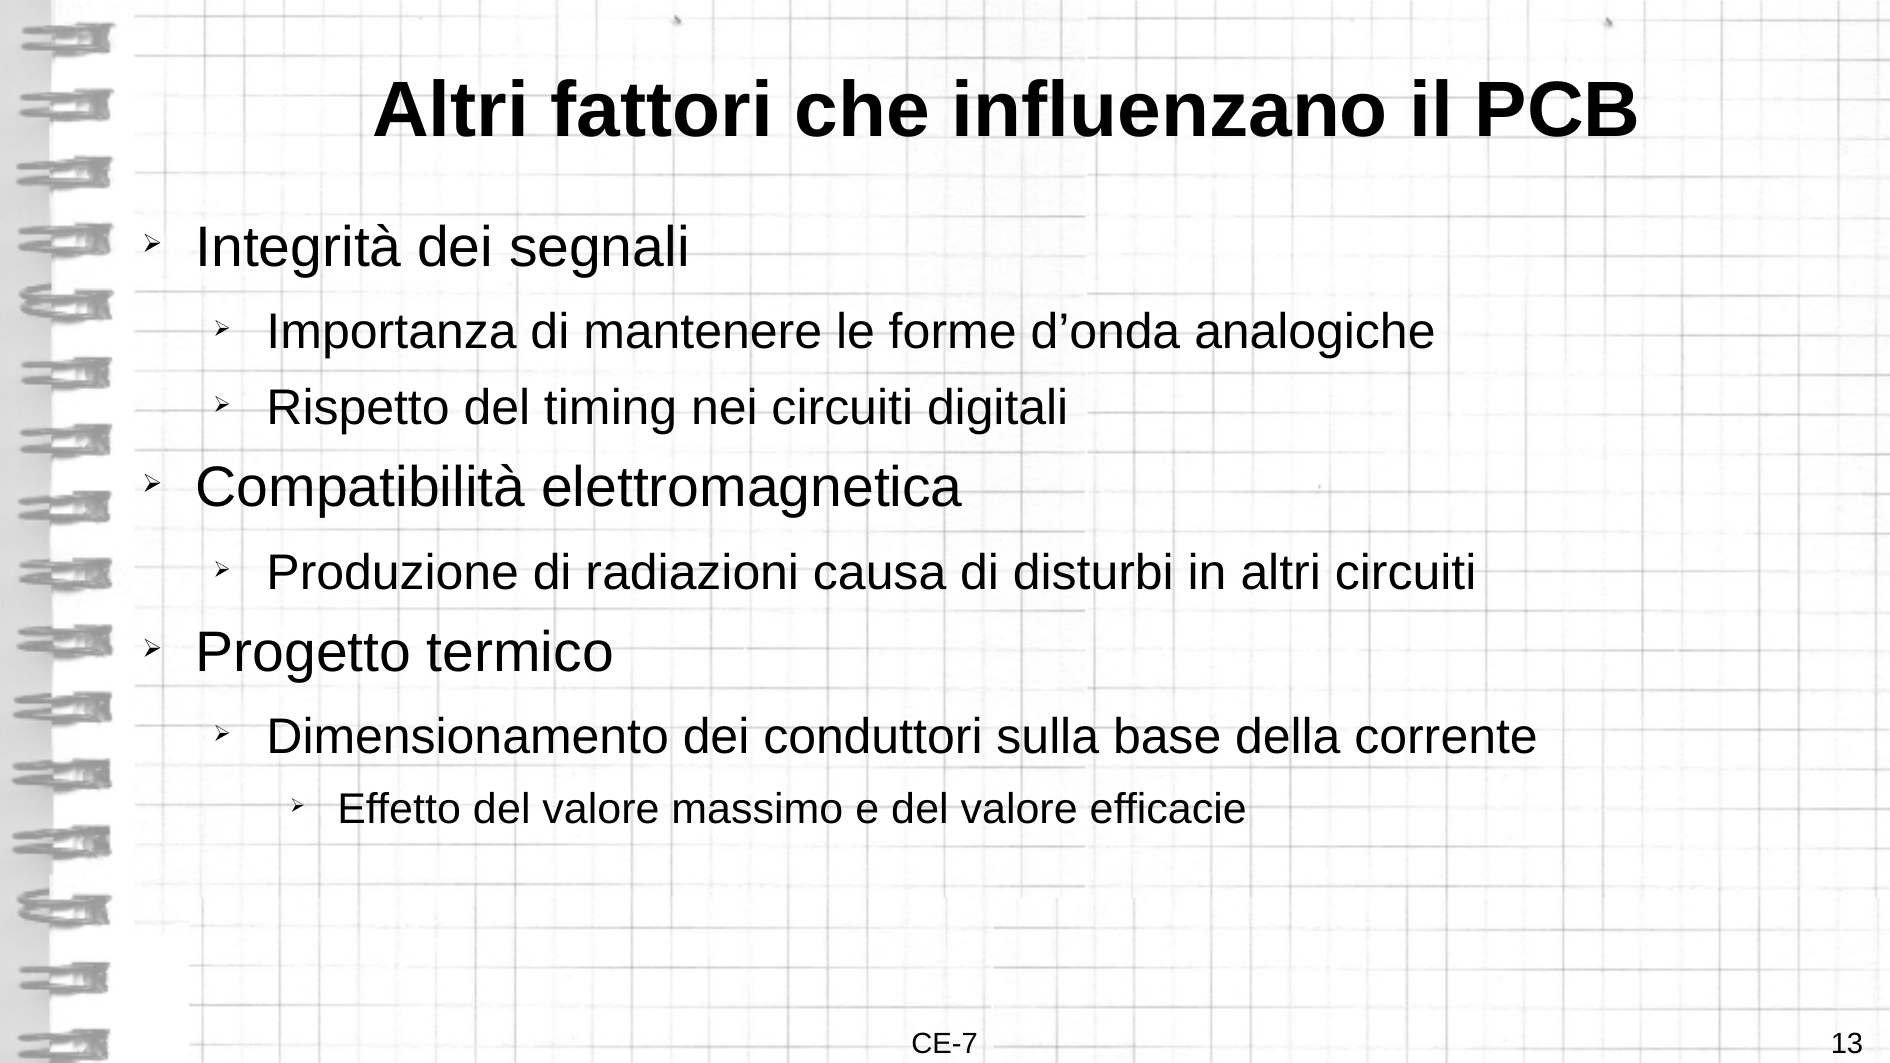

# Altri fattori che influenzano il PCB
Integrità dei segnali
Importanza di mantenere le forme d’onda analogiche
Rispetto del timing nei circuiti digitali
Compatibilità elettromagnetica
Produzione di radiazioni causa di disturbi in altri circuiti
Progetto termico
Dimensionamento dei conduttori sulla base della corrente
Effetto del valore massimo e del valore efficacie
CE-7
13